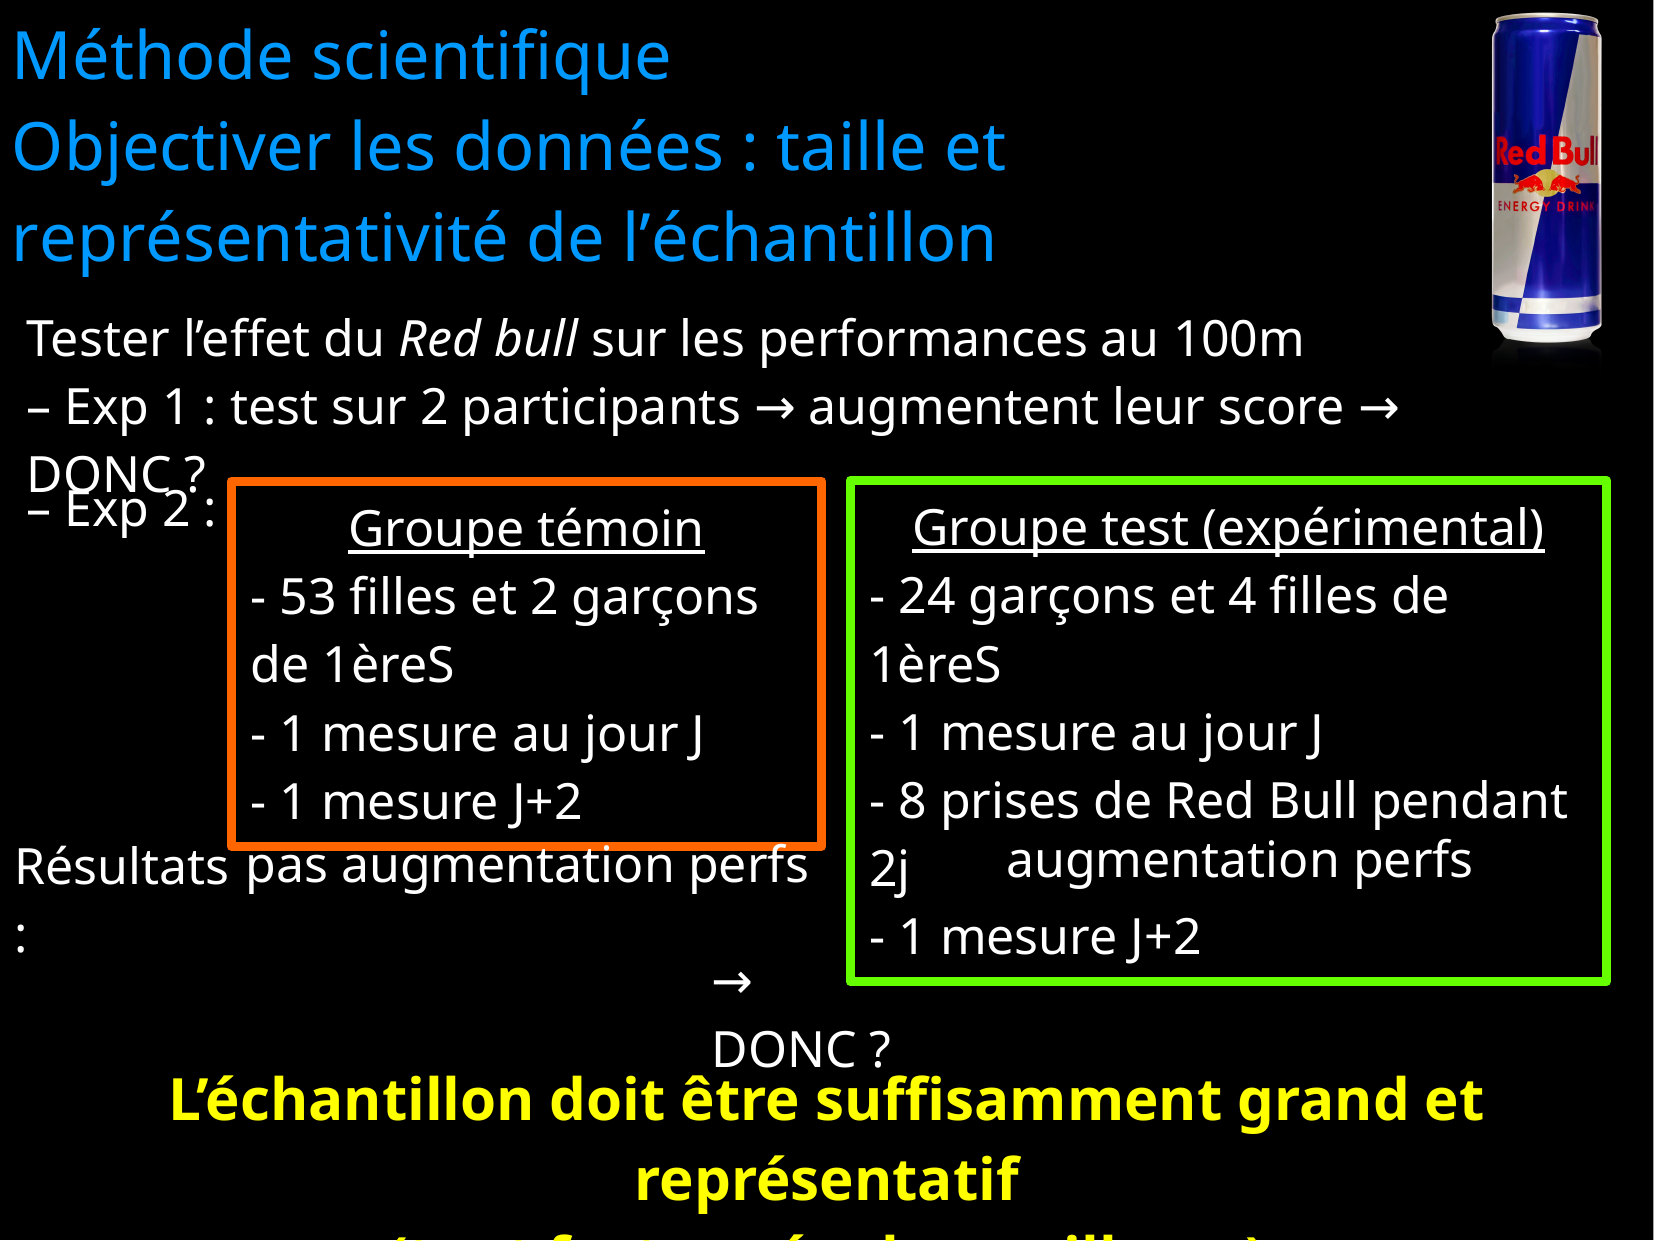

Méthode scientifique
Objectiver les données : taille et représentativité de l’échantillon
Tester l’effet du Red bull sur les performances au 100m
– Exp 1 : test sur 2 participants → augmentent leur score → DONC ?
– Exp 2 :
Groupe test (expérimental)
- 24 garçons et 4 filles de 1èreS
- 1 mesure au jour J
- 8 prises de Red Bull pendant 2j
- 1 mesure J+2
Groupe témoin
- 53 filles et 2 garçons de 1èreS
- 1 mesure au jour J
- 1 mesure J+2
augmentation perfs
pas augmentation perfs
Résultats :
→ DONC ?
L’échantillon doit être suffisamment grand et représentatif
(tout facteur égal par ailleurs)